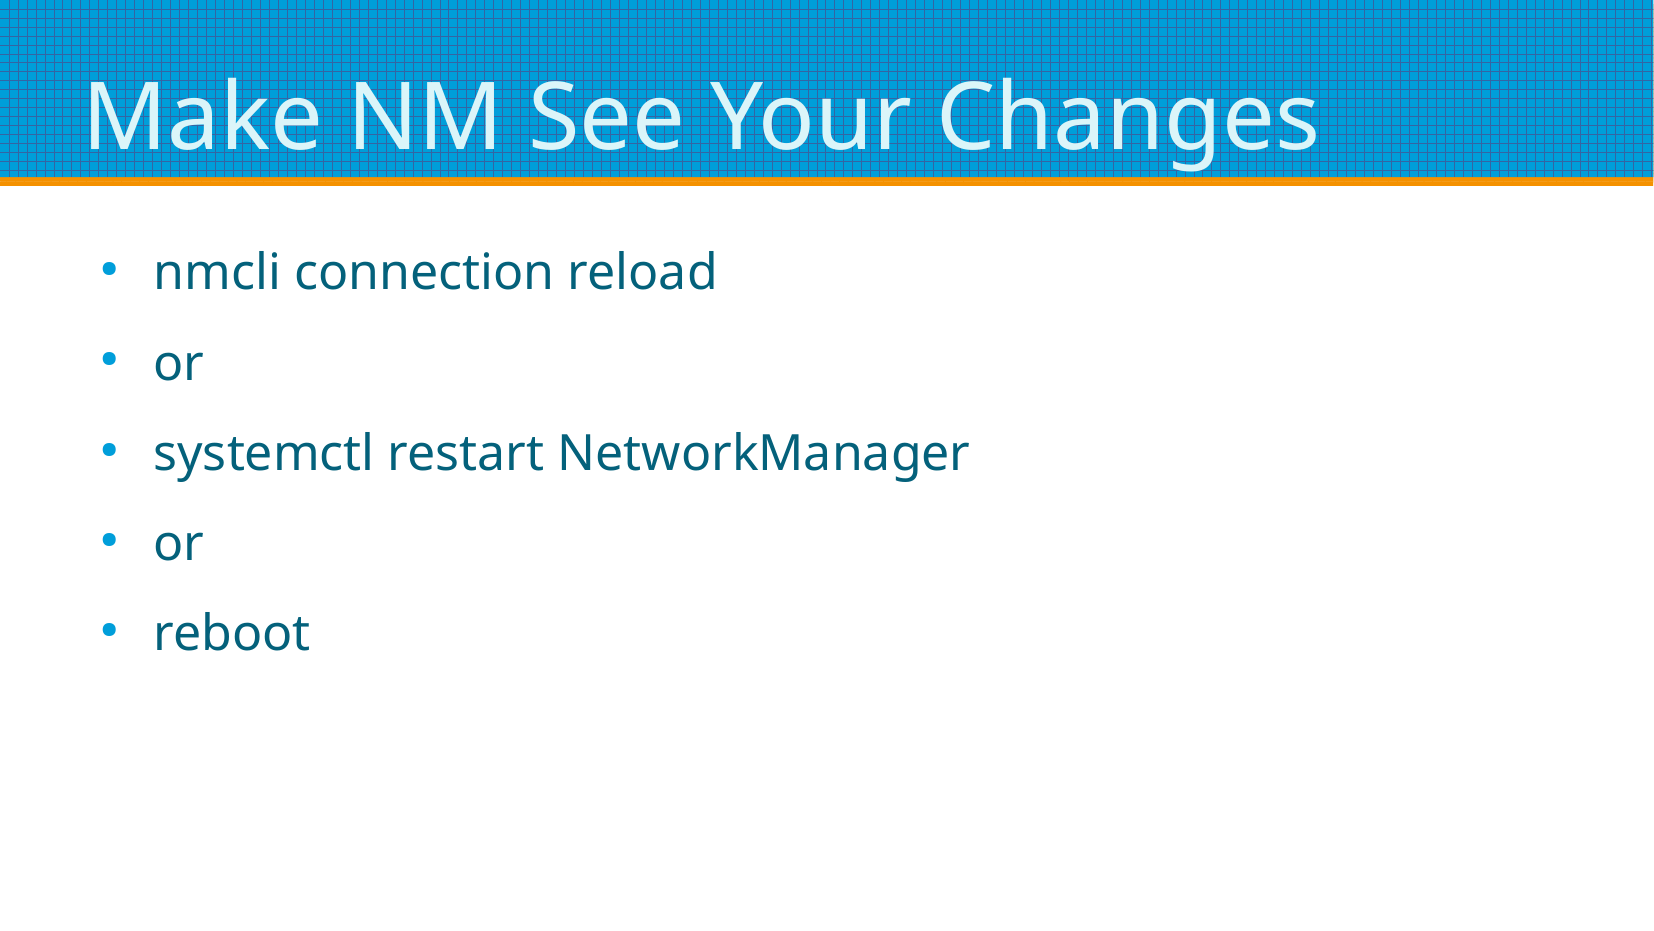

# Make NM See Your Changes
nmcli connection reload
or
systemctl restart NetworkManager
or
reboot